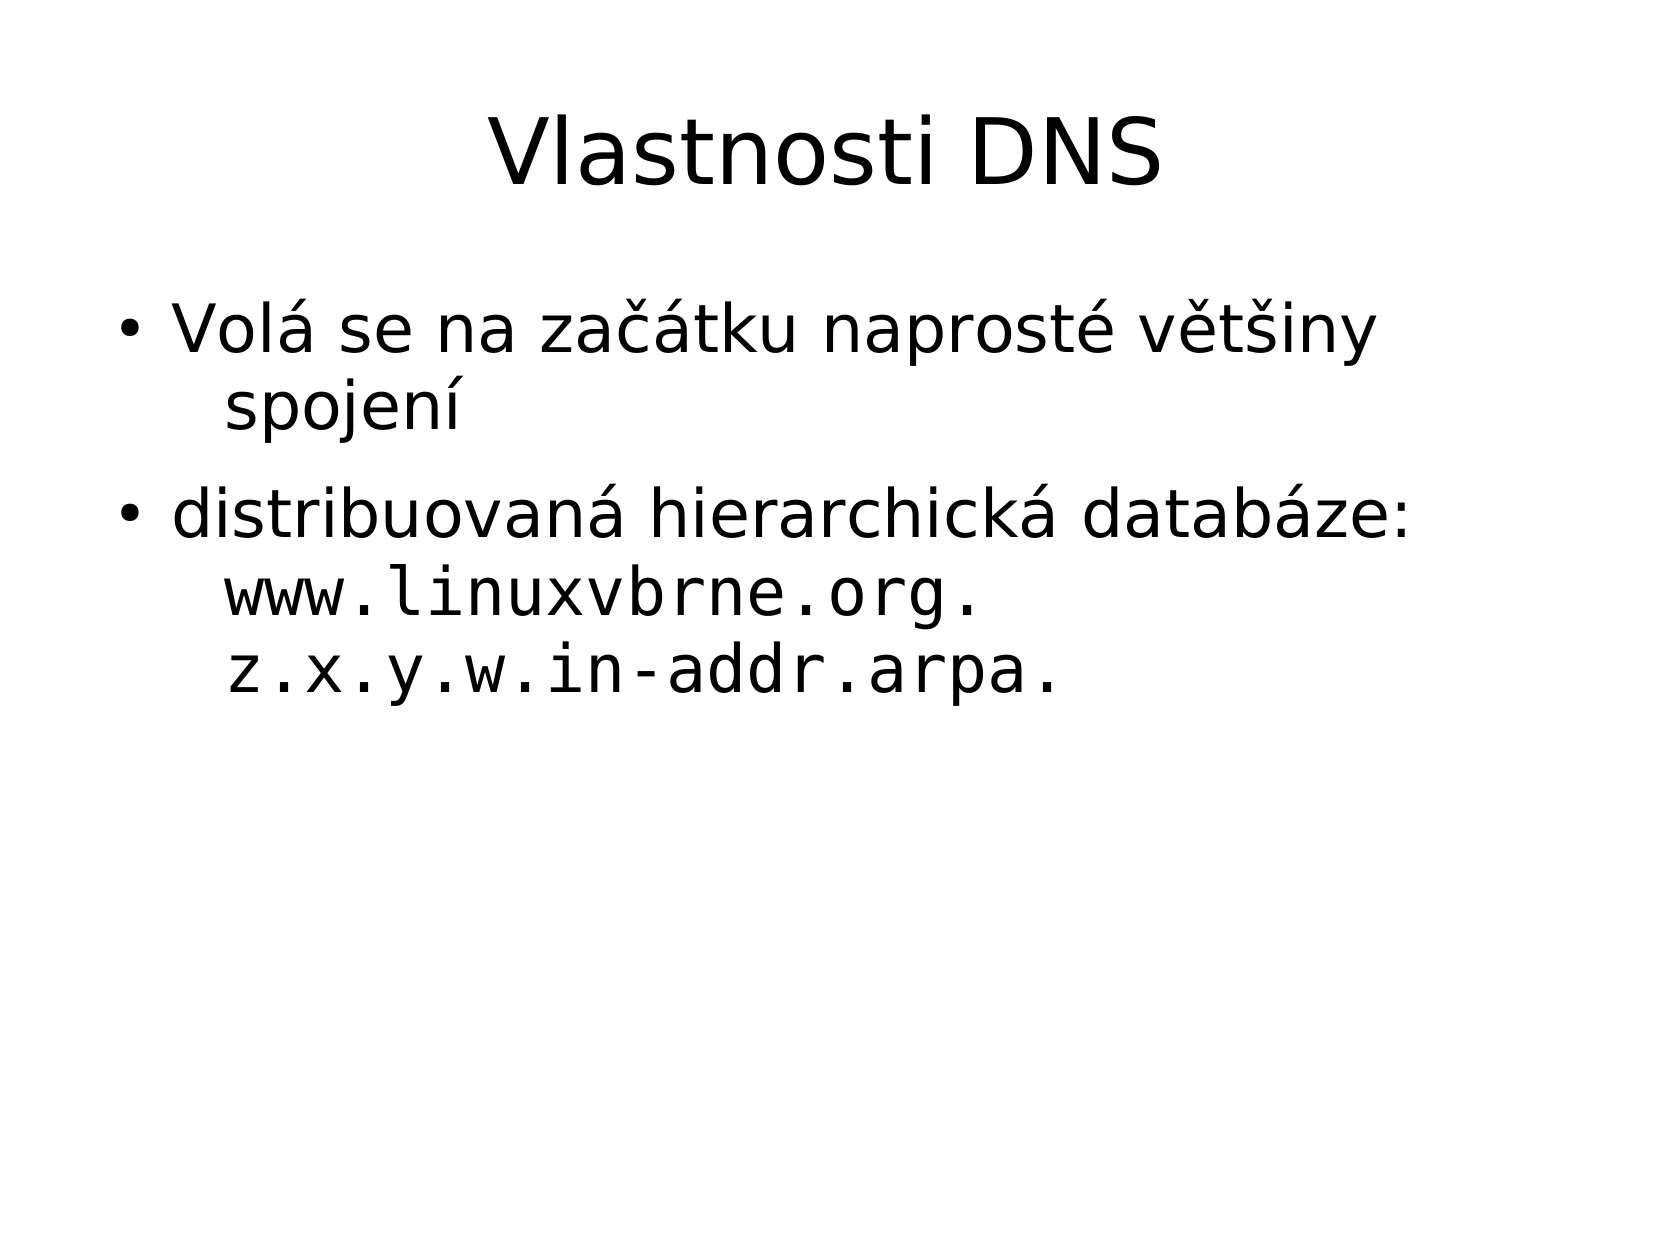

# Vlastnosti DNS
Volá se na začátku naprosté většiny spojení
distribuovaná hierarchická databáze:
www.linuxvbrne.org.
z.x.y.w.in-addr.arpa.